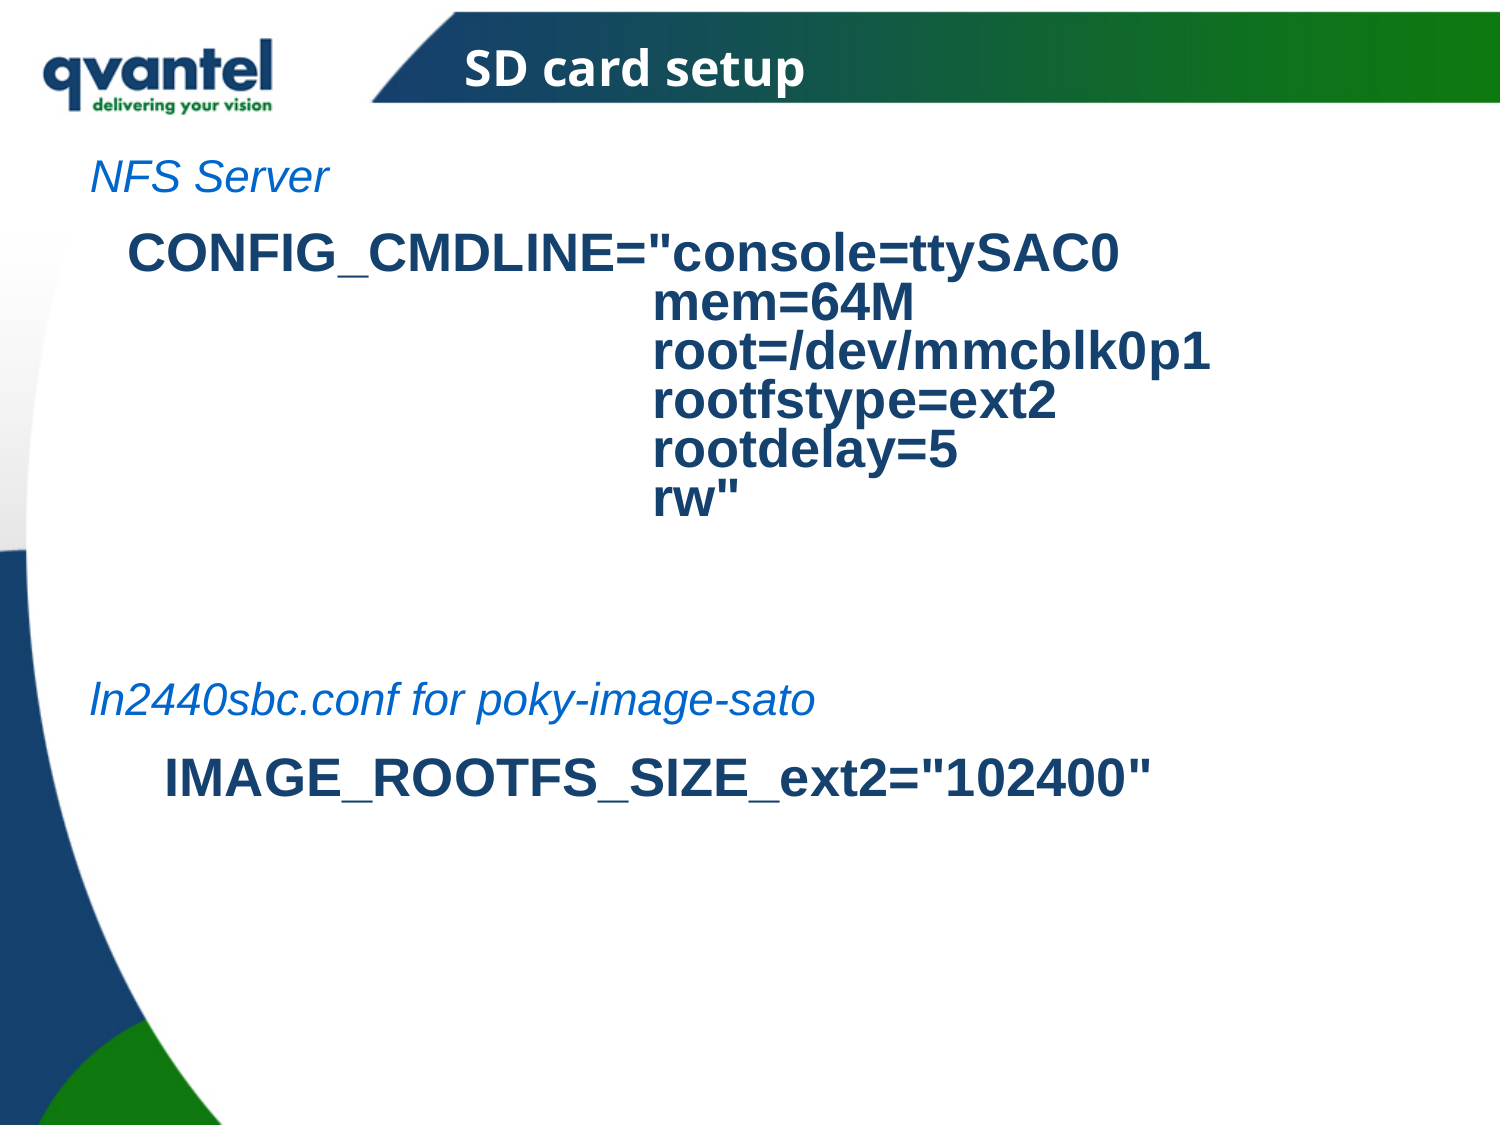

# SD card setup
NFS Server
CONFIG_CMDLINE="console=ttySAC0
							mem=64M
							root=/dev/mmcblk0p1
							rootfstype=ext2
							rootdelay=5
							rw"
ln2440sbc.conf for poky-image-sato
IMAGE_ROOTFS_SIZE_ext2="102400"
© 2007 Qvantel Oy - http://www.qvantel.com